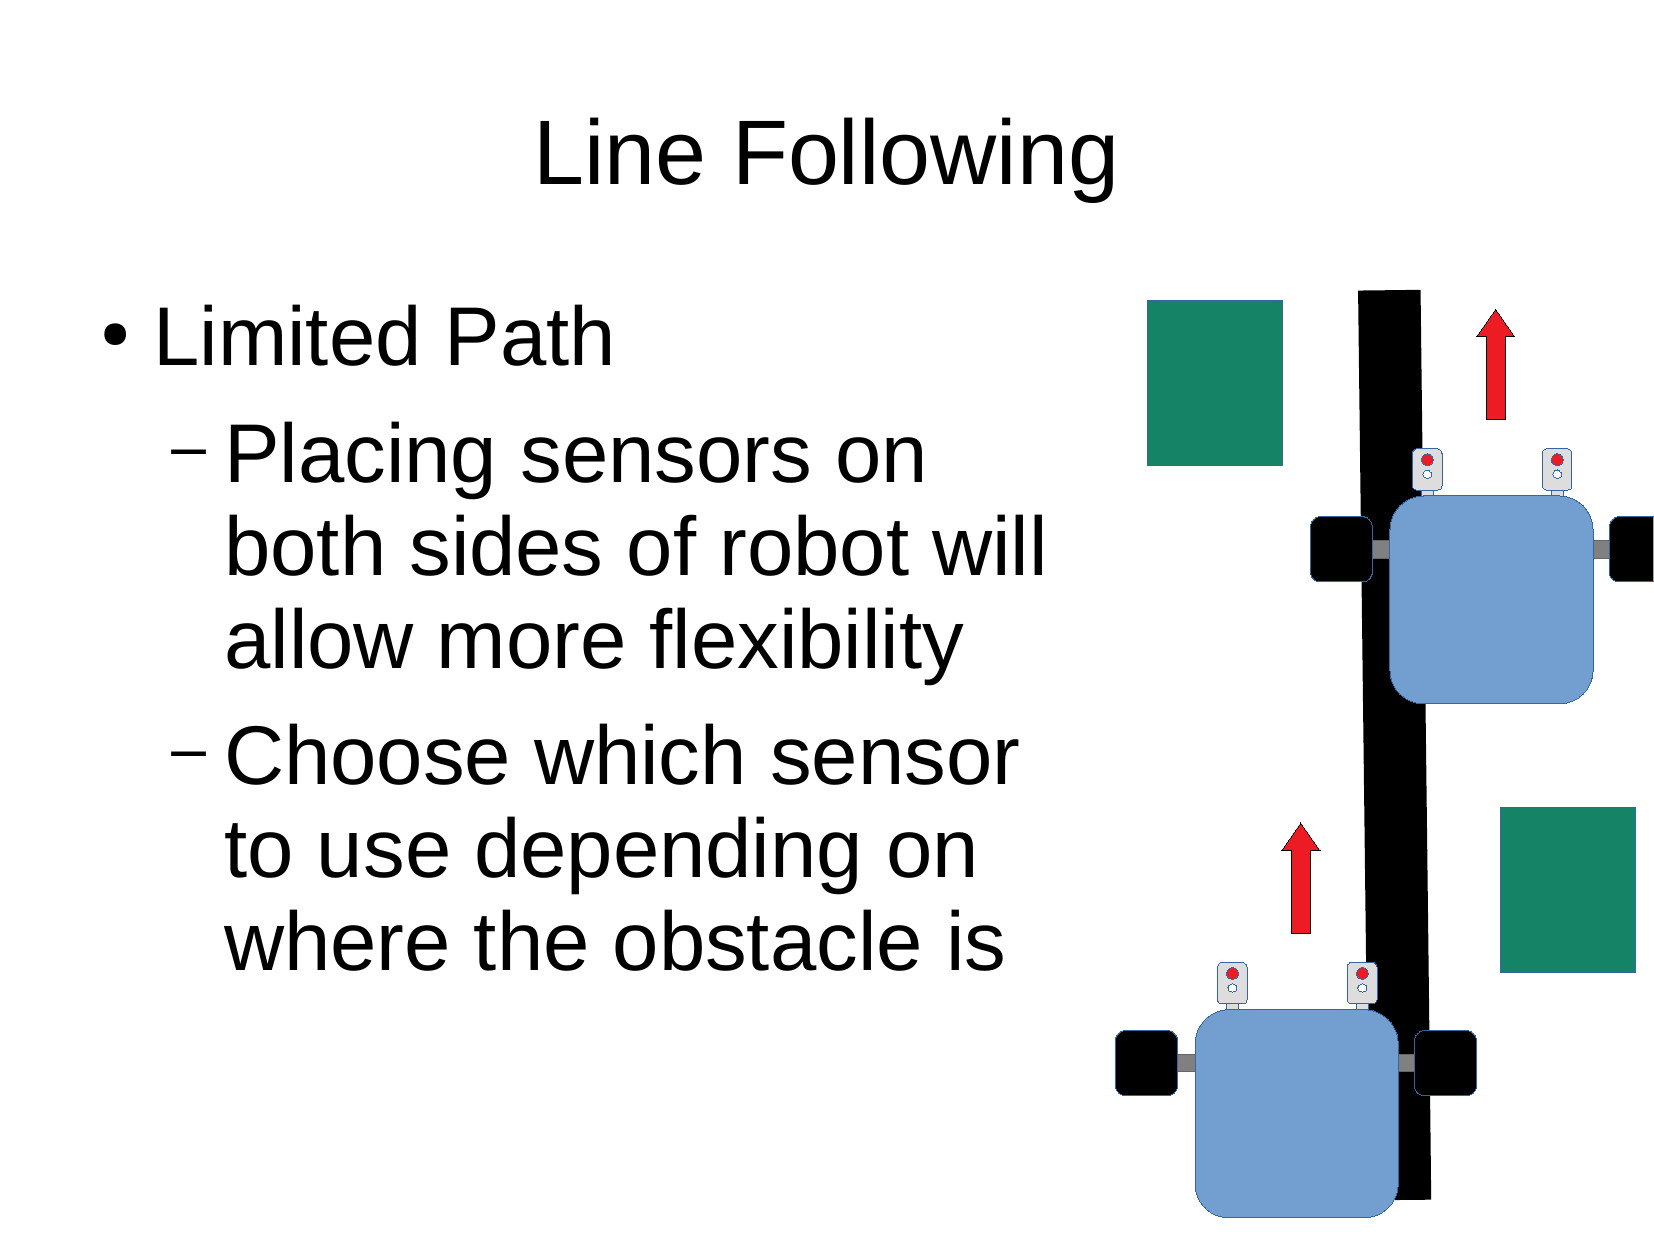

# Line Following
Limited Path
Placing sensors on both sides of robot will allow more flexibility
Choose which sensor to use depending on where the obstacle is